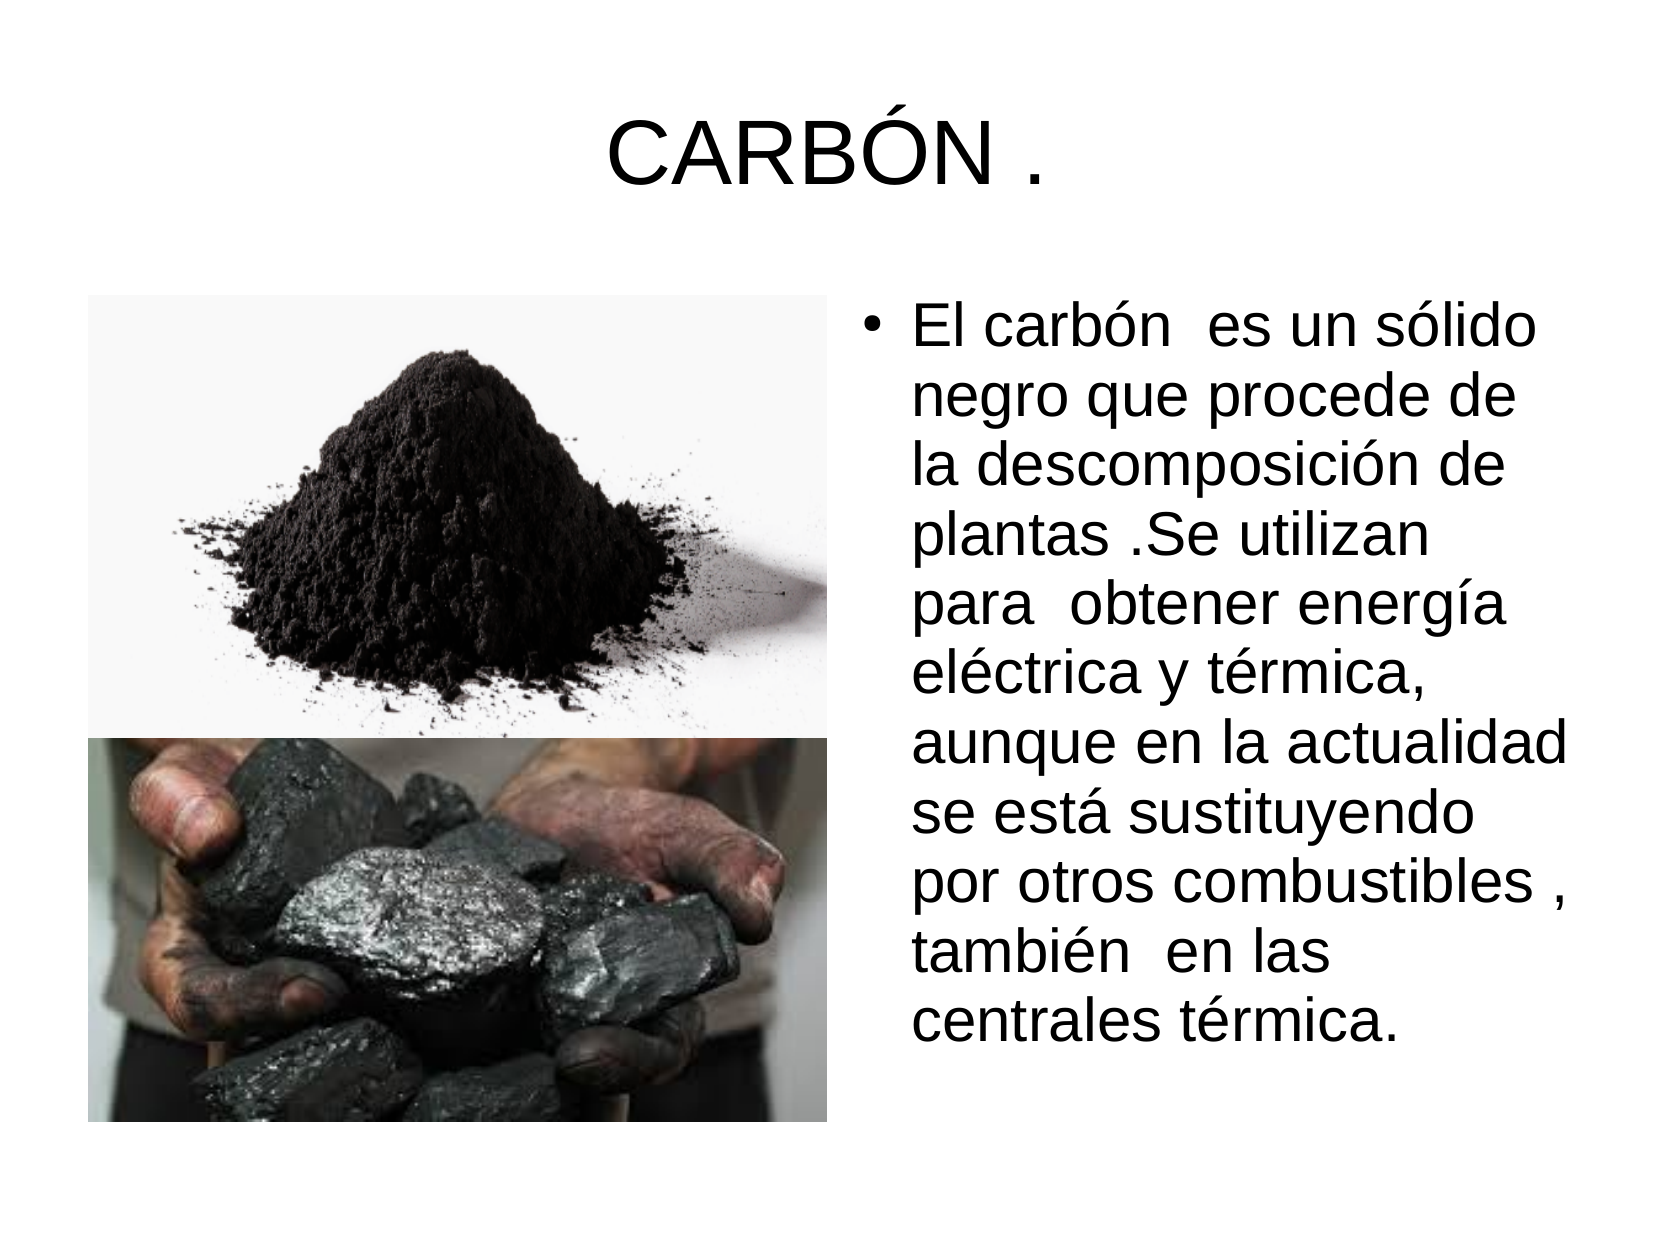

# CARBÓN .
El carbón es un sólido negro que procede de la descomposición de plantas .Se utilizan para obtener energía eléctrica y térmica, aunque en la actualidad se está sustituyendo por otros combustibles , también en las centrales térmica.